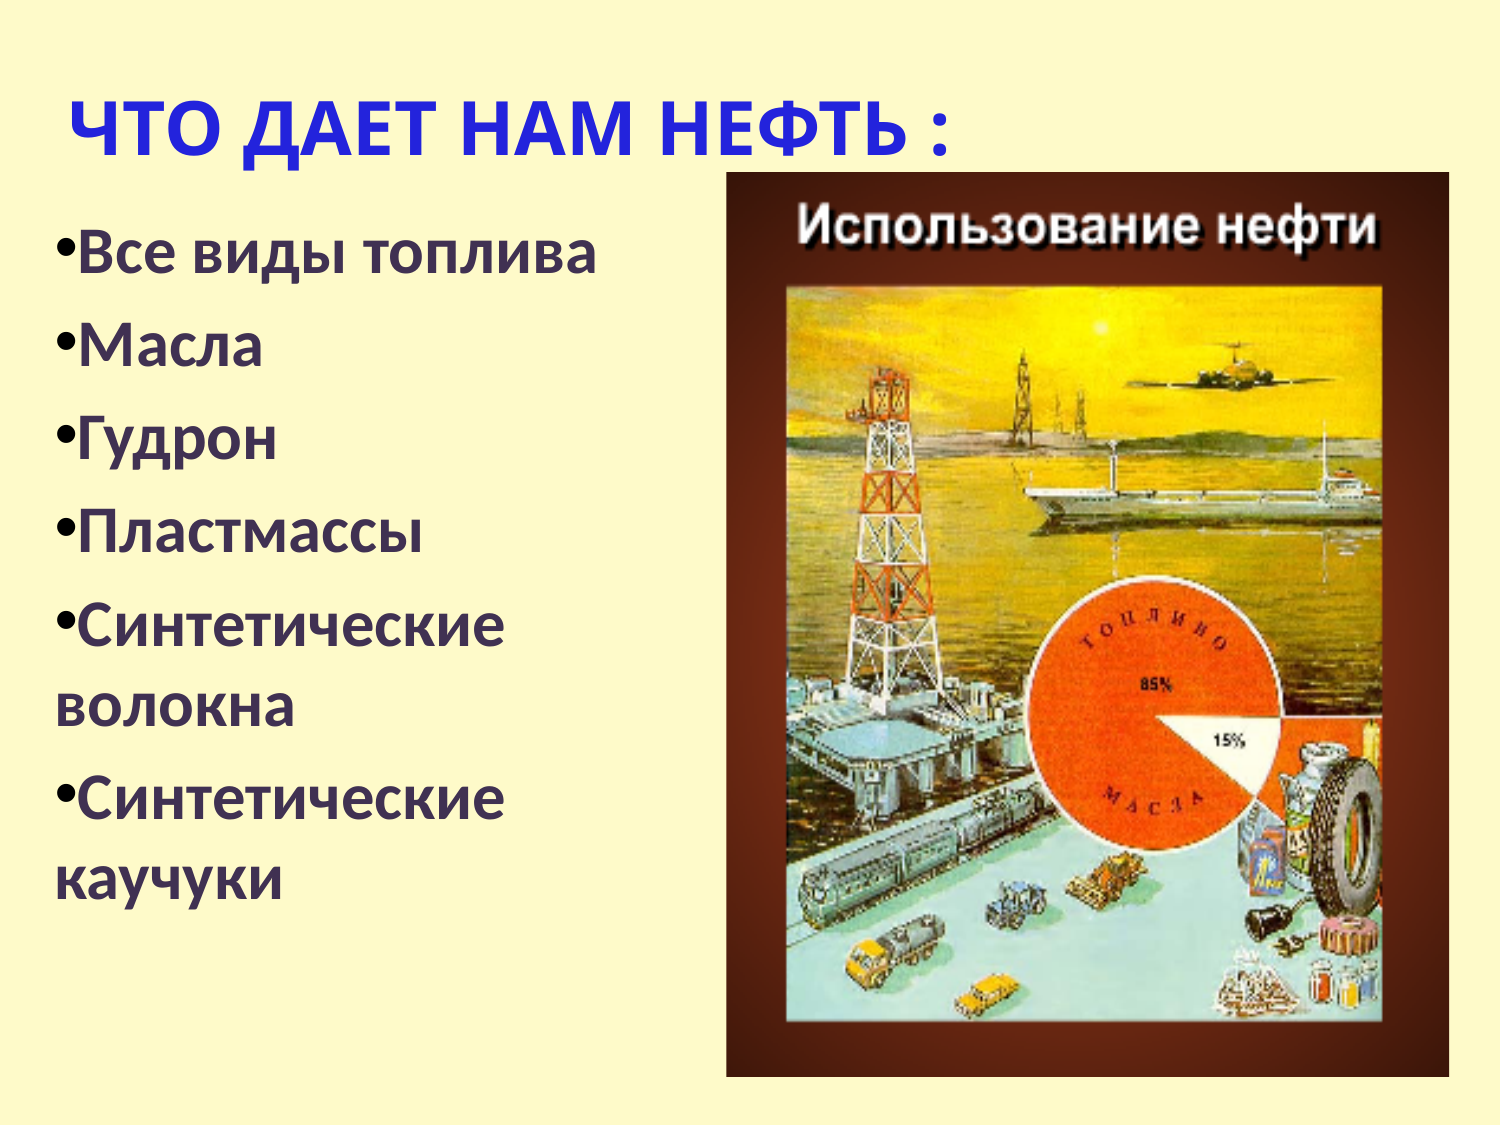

# Что дает нам нефть :
Все виды топлива
Масла
Гудрон
Пластмассы
Синтетические волокна
Синтетические каучуки